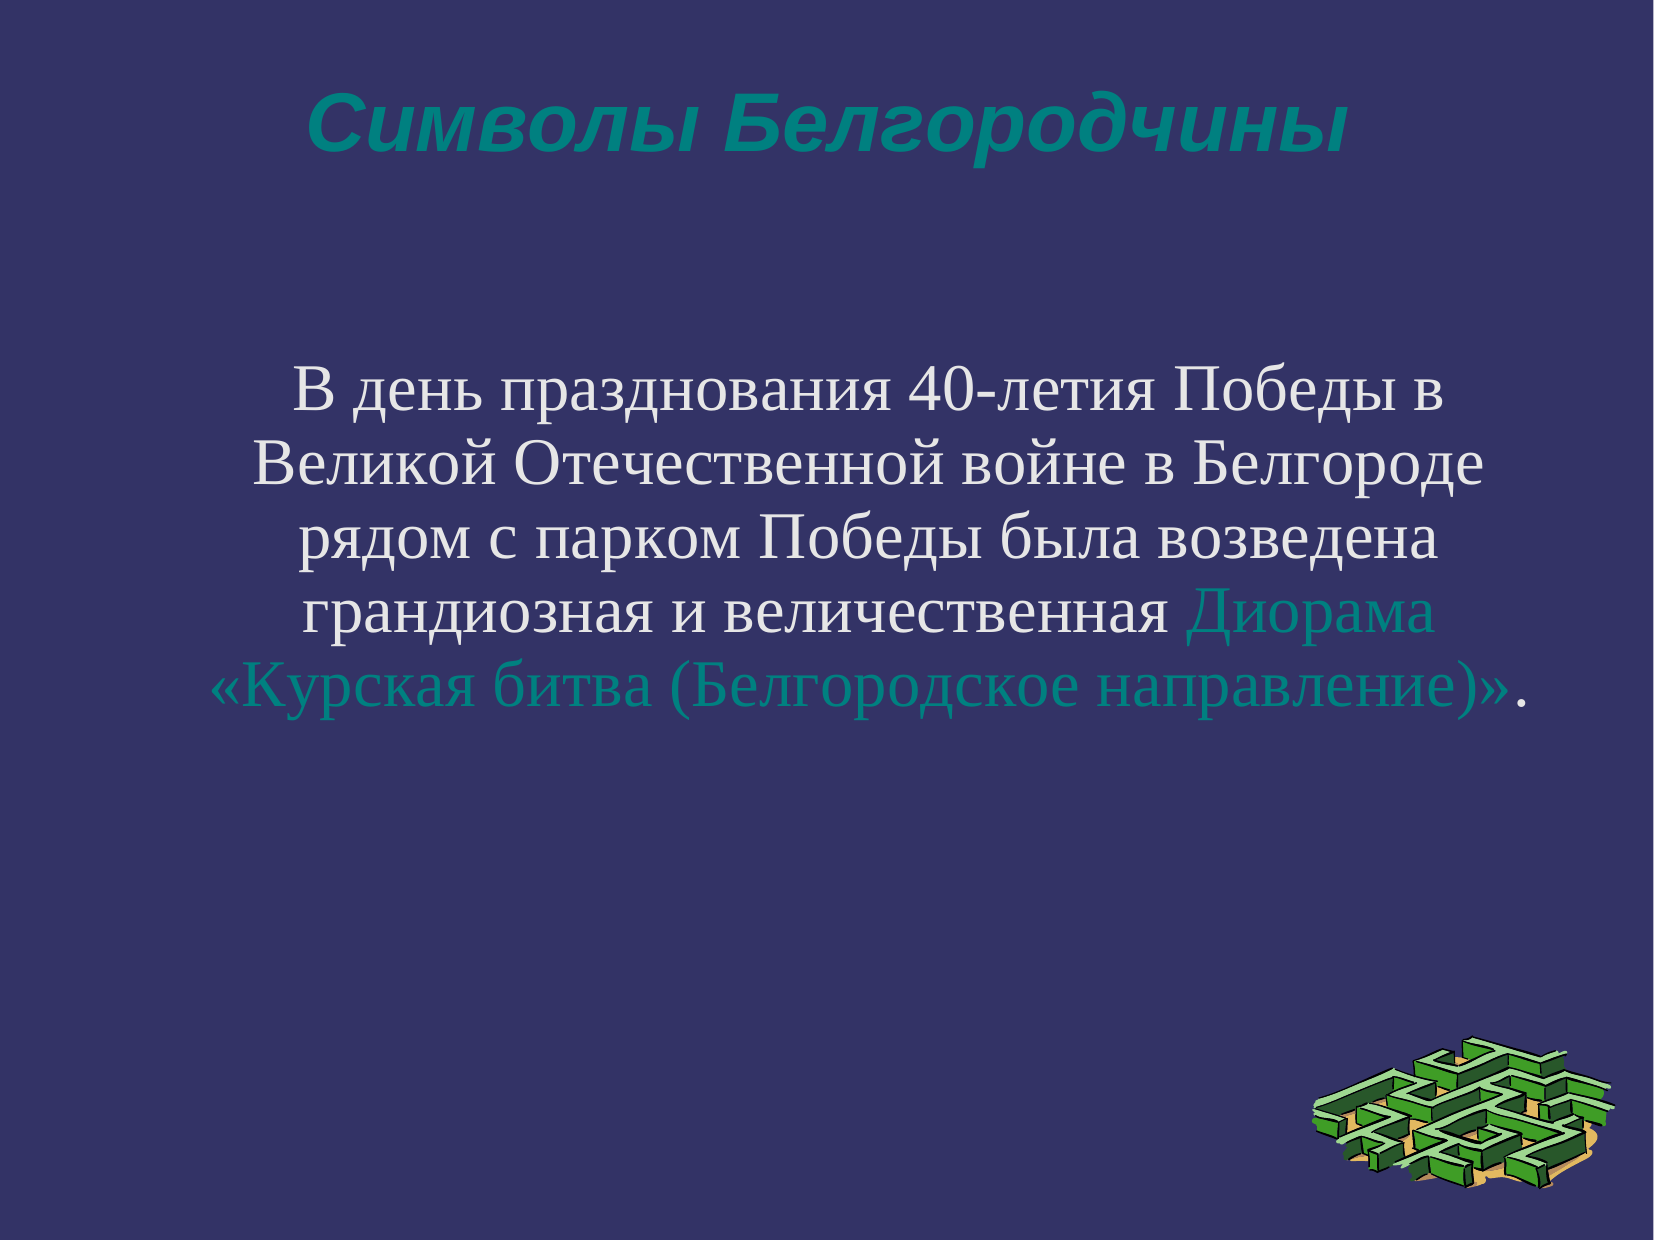

# Символы Белгородчины
В день празднования 40-летия Победы в Великой Отечественной войне в Белгороде рядом с парком Победы была возведена грандиозная и величественная Диорама «Курская битва (Белгородское направление)».